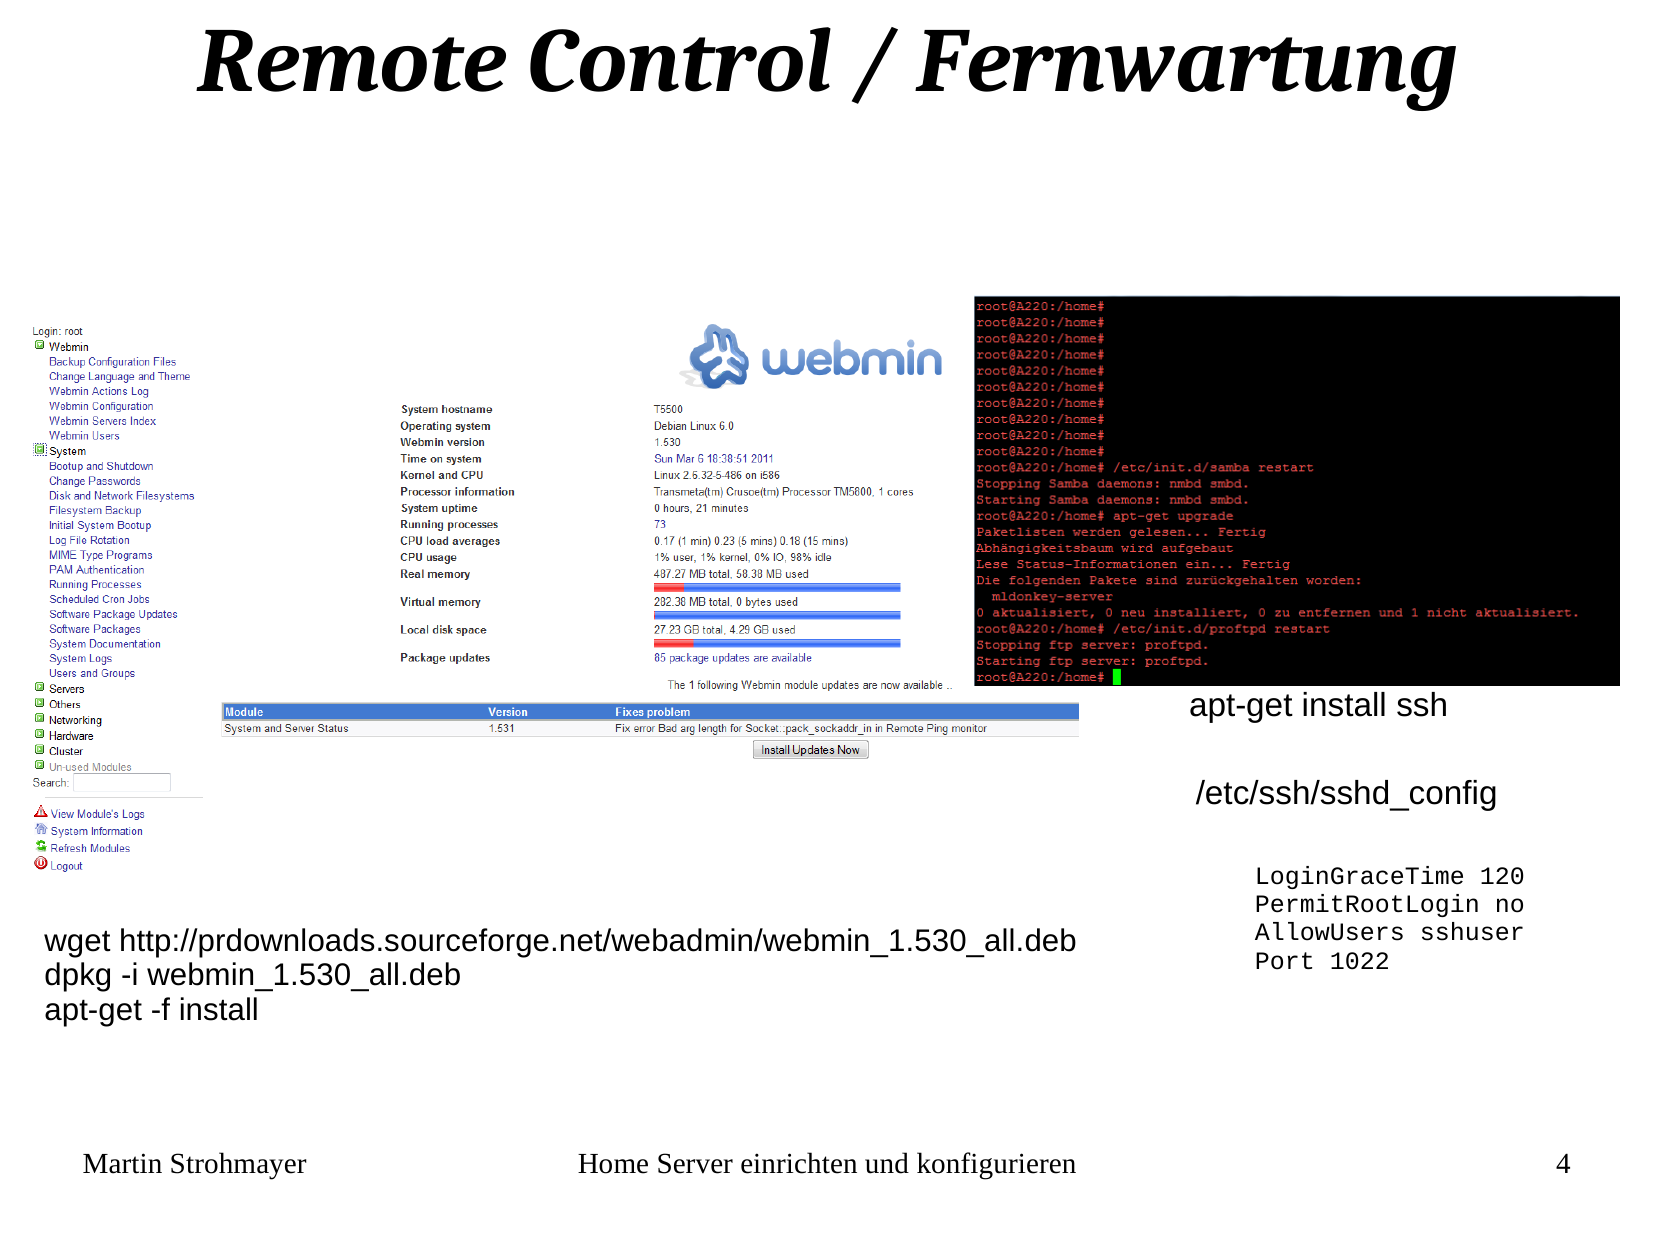

# Remote Control / Fernwartung
apt-get install ssh
/etc/ssh/sshd_config
LoginGraceTime 120
PermitRootLogin no
AllowUsers sshuser
Port 1022
wget http://prdownloads.sourceforge.net/webadmin/webmin_1.530_all.deb
dpkg -i webmin_1.530_all.deb
apt-get -f install
Martin Strohmayer
Home Server einrichten und konfigurieren
4